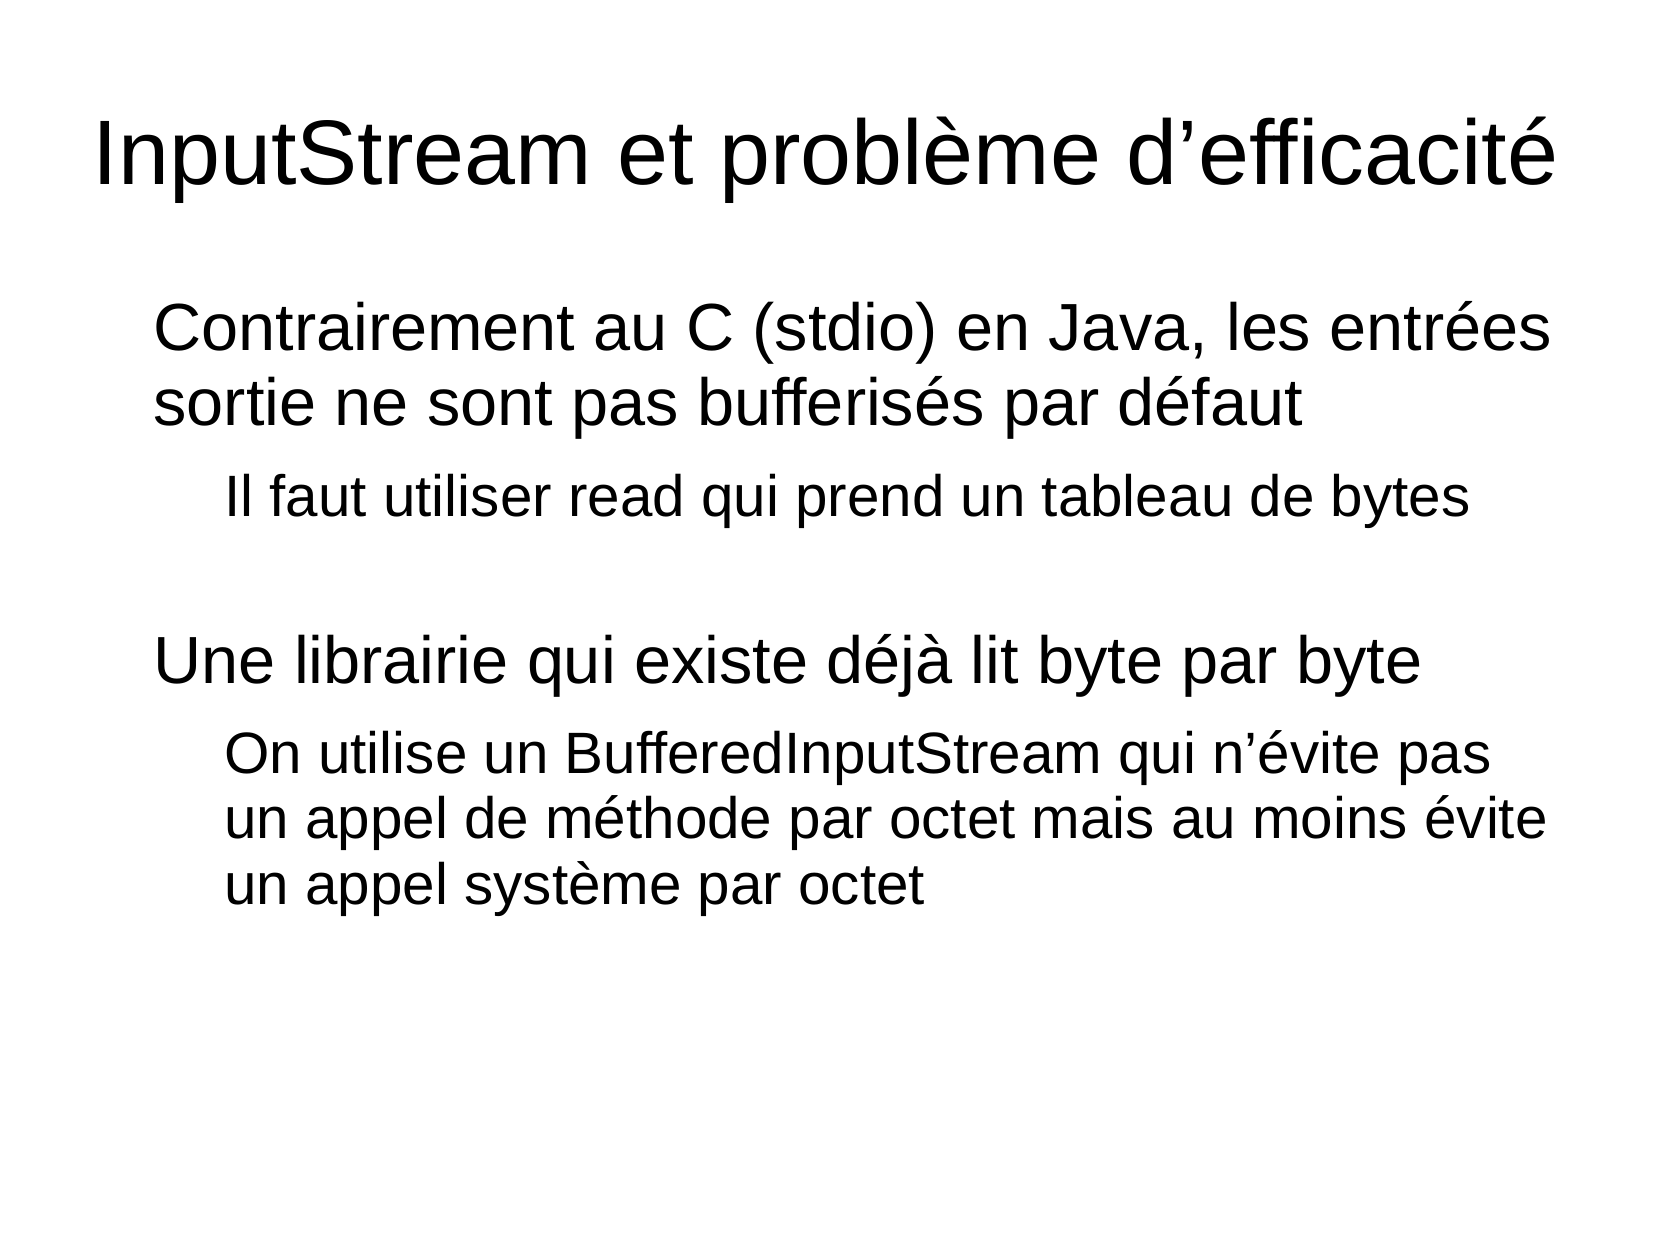

# InputStream et problème d’efficacité
Contrairement au C (stdio) en Java, les entrées sortie ne sont pas bufferisés par défaut
Il faut utiliser read qui prend un tableau de bytes
Une librairie qui existe déjà lit byte par byte
On utilise un BufferedInputStream qui n’évite pas un appel de méthode par octet mais au moins évite un appel système par octet